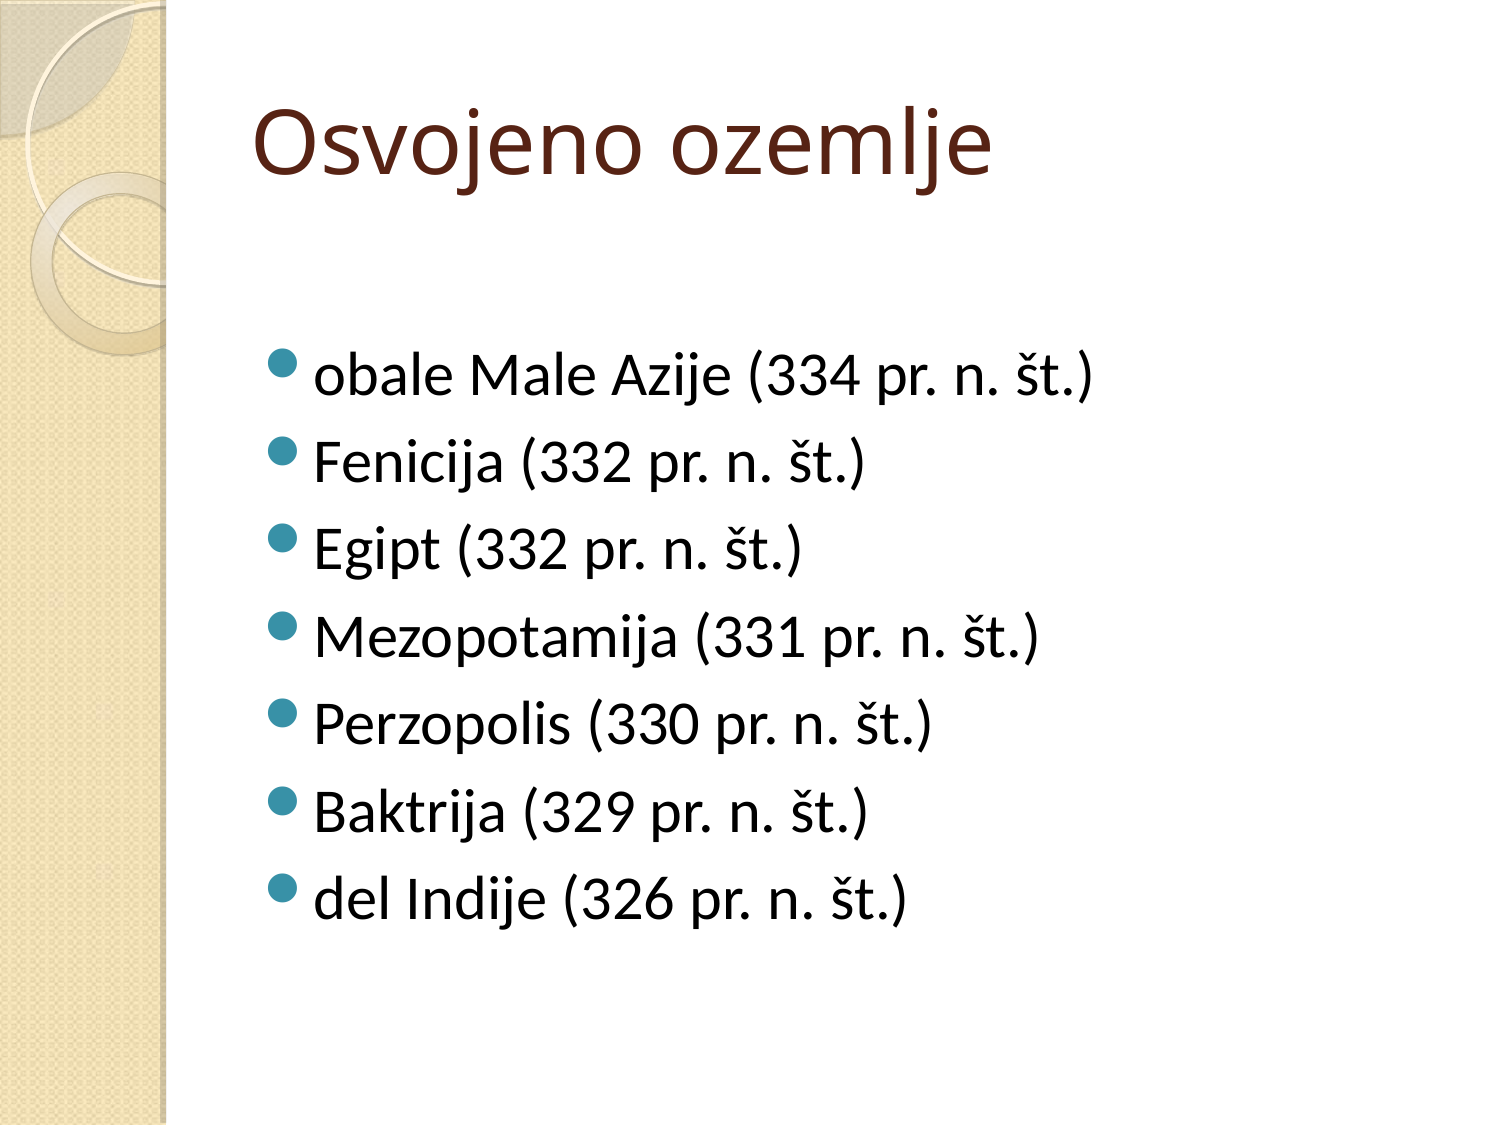

# Osvojeno ozemlje
obale Male Azije (334 pr. n. št.)
Fenicija (332 pr. n. št.)
Egipt (332 pr. n. št.)
Mezopotamija (331 pr. n. št.)
Perzopolis (330 pr. n. št.)
Baktrija (329 pr. n. št.)
del Indije (326 pr. n. št.)